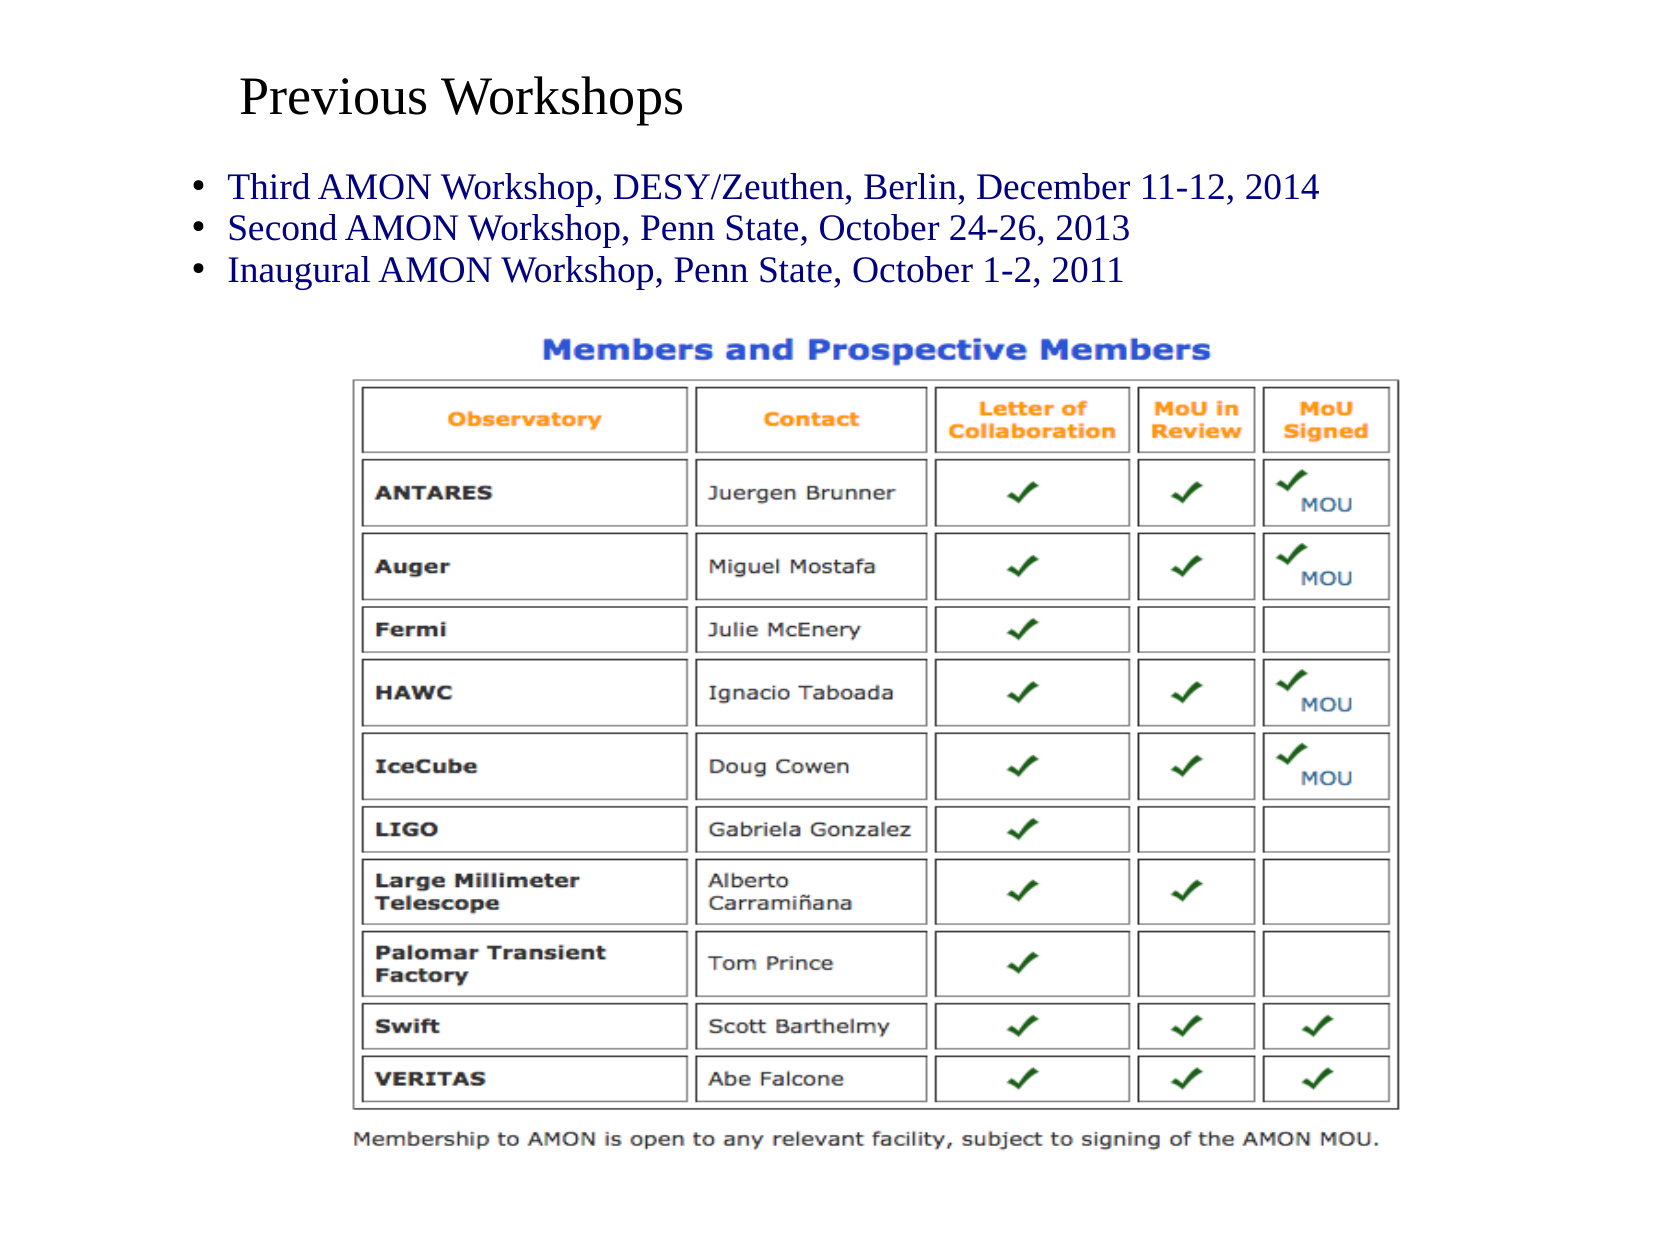

Previous Workshops
Third AMON Workshop, DESY/Zeuthen, Berlin, December 11-12, 2014
Second AMON Workshop, Penn State, October 24-26, 2013
Inaugural AMON Workshop, Penn State, October 1-2, 2011